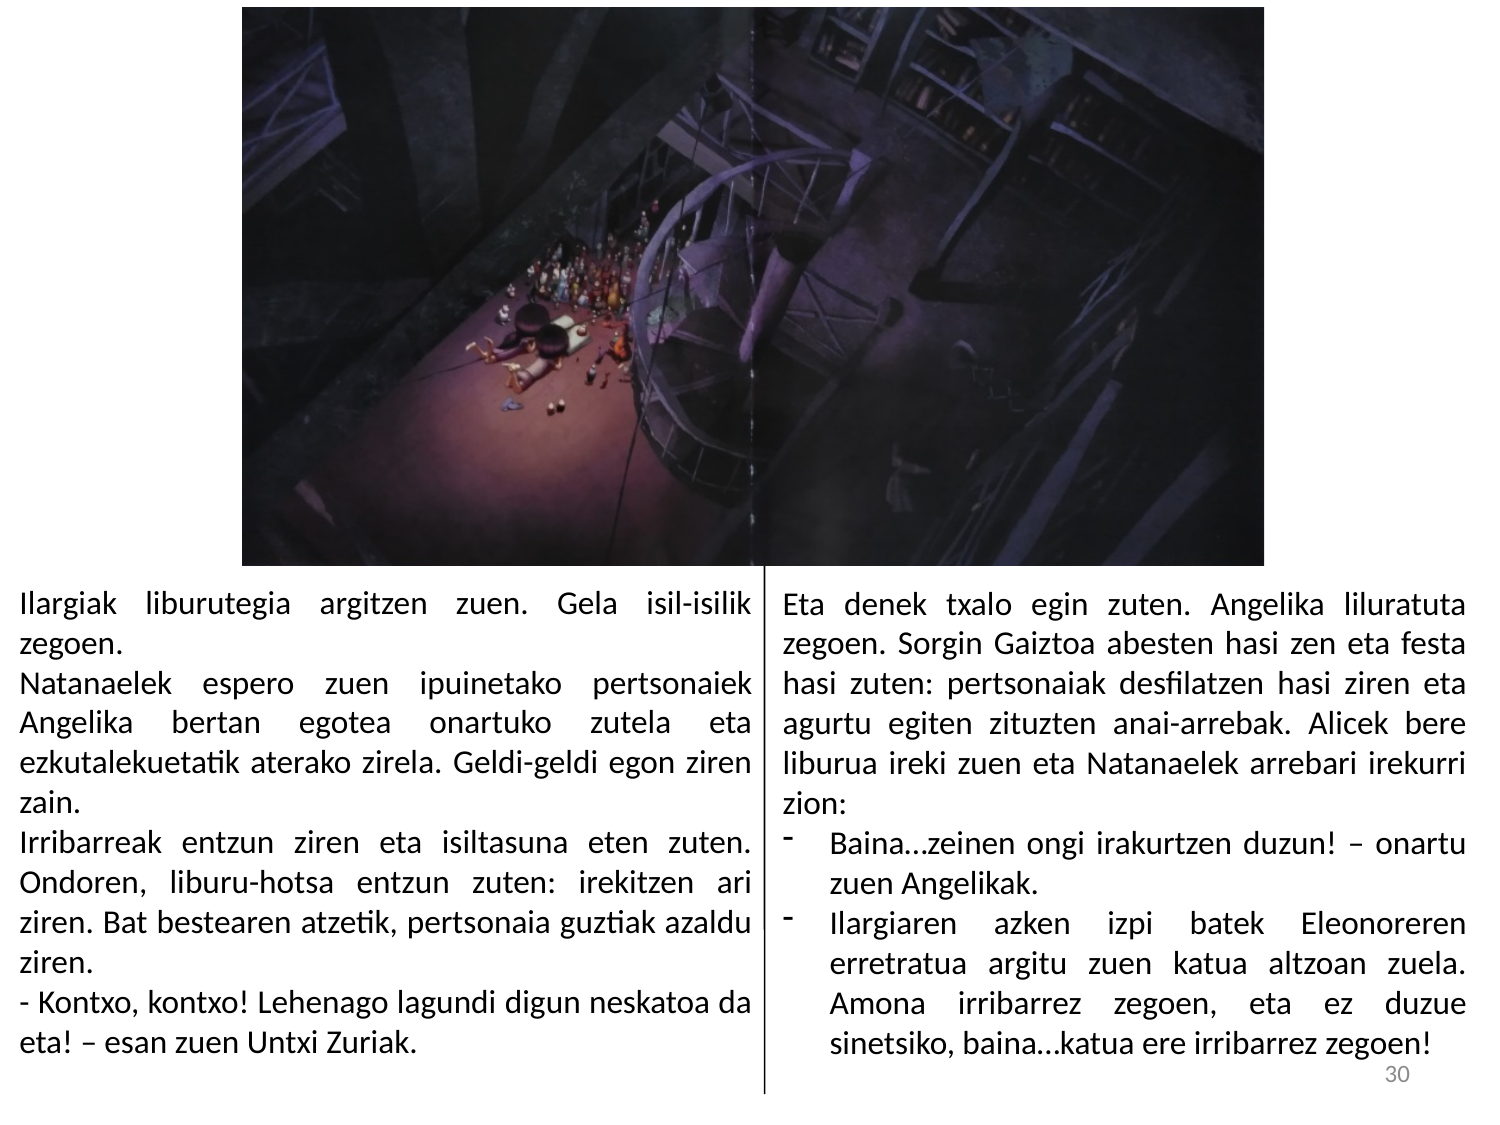

Ilargiak liburutegia argitzen zuen. Gela isil-isilik zegoen.
Natanaelek espero zuen ipuinetako pertsonaiek Angelika bertan egotea onartuko zutela eta ezkutalekuetatik aterako zirela. Geldi-geldi egon ziren zain.
Irribarreak entzun ziren eta isiltasuna eten zuten. Ondoren, liburu-hotsa entzun zuten: irekitzen ari ziren. Bat bestearen atzetik, pertsonaia guztiak azaldu ziren.
- Kontxo, kontxo! Lehenago lagundi digun neskatoa da eta! – esan zuen Untxi Zuriak.
Eta denek txalo egin zuten. Angelika liluratuta zegoen. Sorgin Gaiztoa abesten hasi zen eta festa hasi zuten: pertsonaiak desfilatzen hasi ziren eta agurtu egiten zituzten anai-arrebak. Alicek bere liburua ireki zuen eta Natanaelek arrebari irekurri zion:
Baina…zeinen ongi irakurtzen duzun! – onartu zuen Angelikak.
Ilargiaren azken izpi batek Eleonoreren erretratua argitu zuen katua altzoan zuela. Amona irribarrez zegoen, eta ez duzue sinetsiko, baina…katua ere irribarrez zegoen!